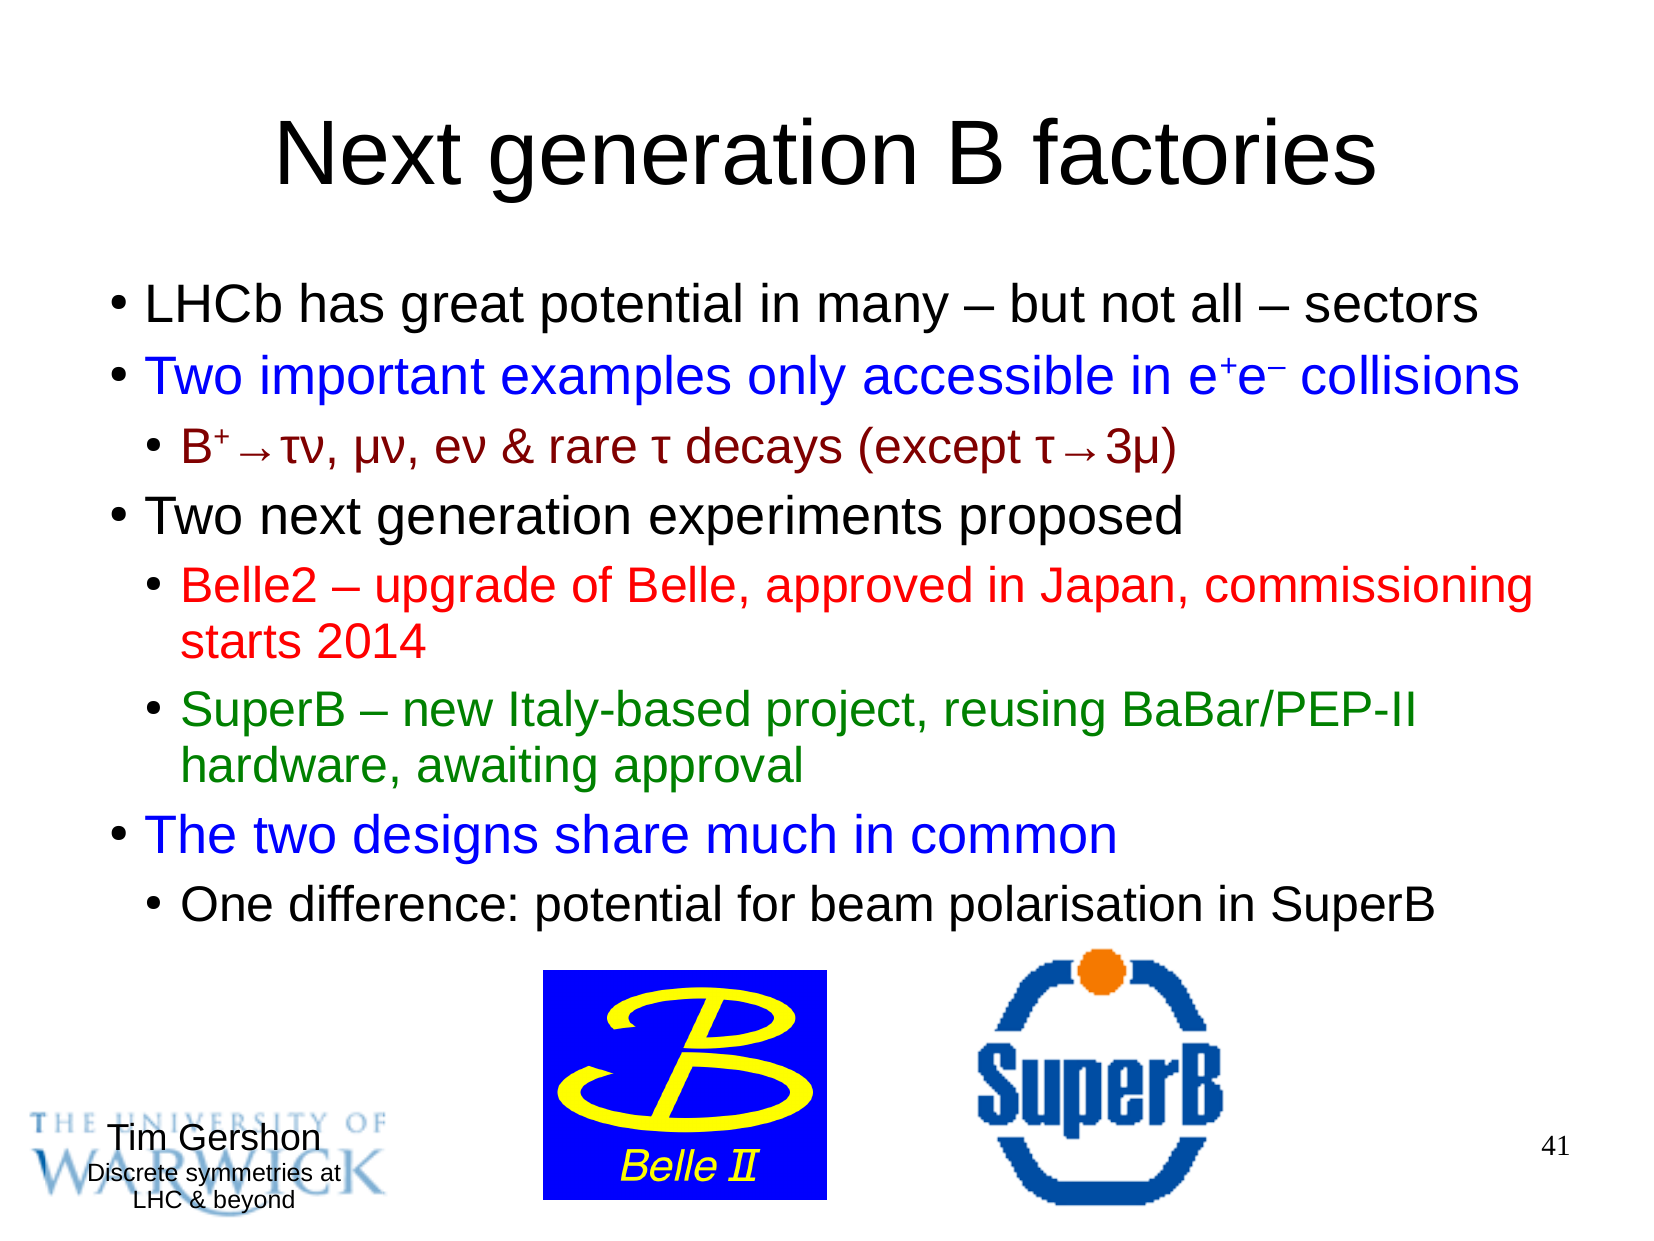

# Next generation B factories
LHCb has great potential in many – but not all – sectors
Two important examples only accessible in e+e– collisions
B+→τν, μν, eν & rare τ decays (except τ→3μ)
Two next generation experiments proposed
Belle2 – upgrade of Belle, approved in Japan, commissioning starts 2014
SuperB – new Italy-based project, reusing BaBar/PEP-II hardware, awaiting approval
The two designs share much in common
One difference: potential for beam polarisation in SuperB
Tim Gershon
Discrete symmetries at LHC & beyond
41